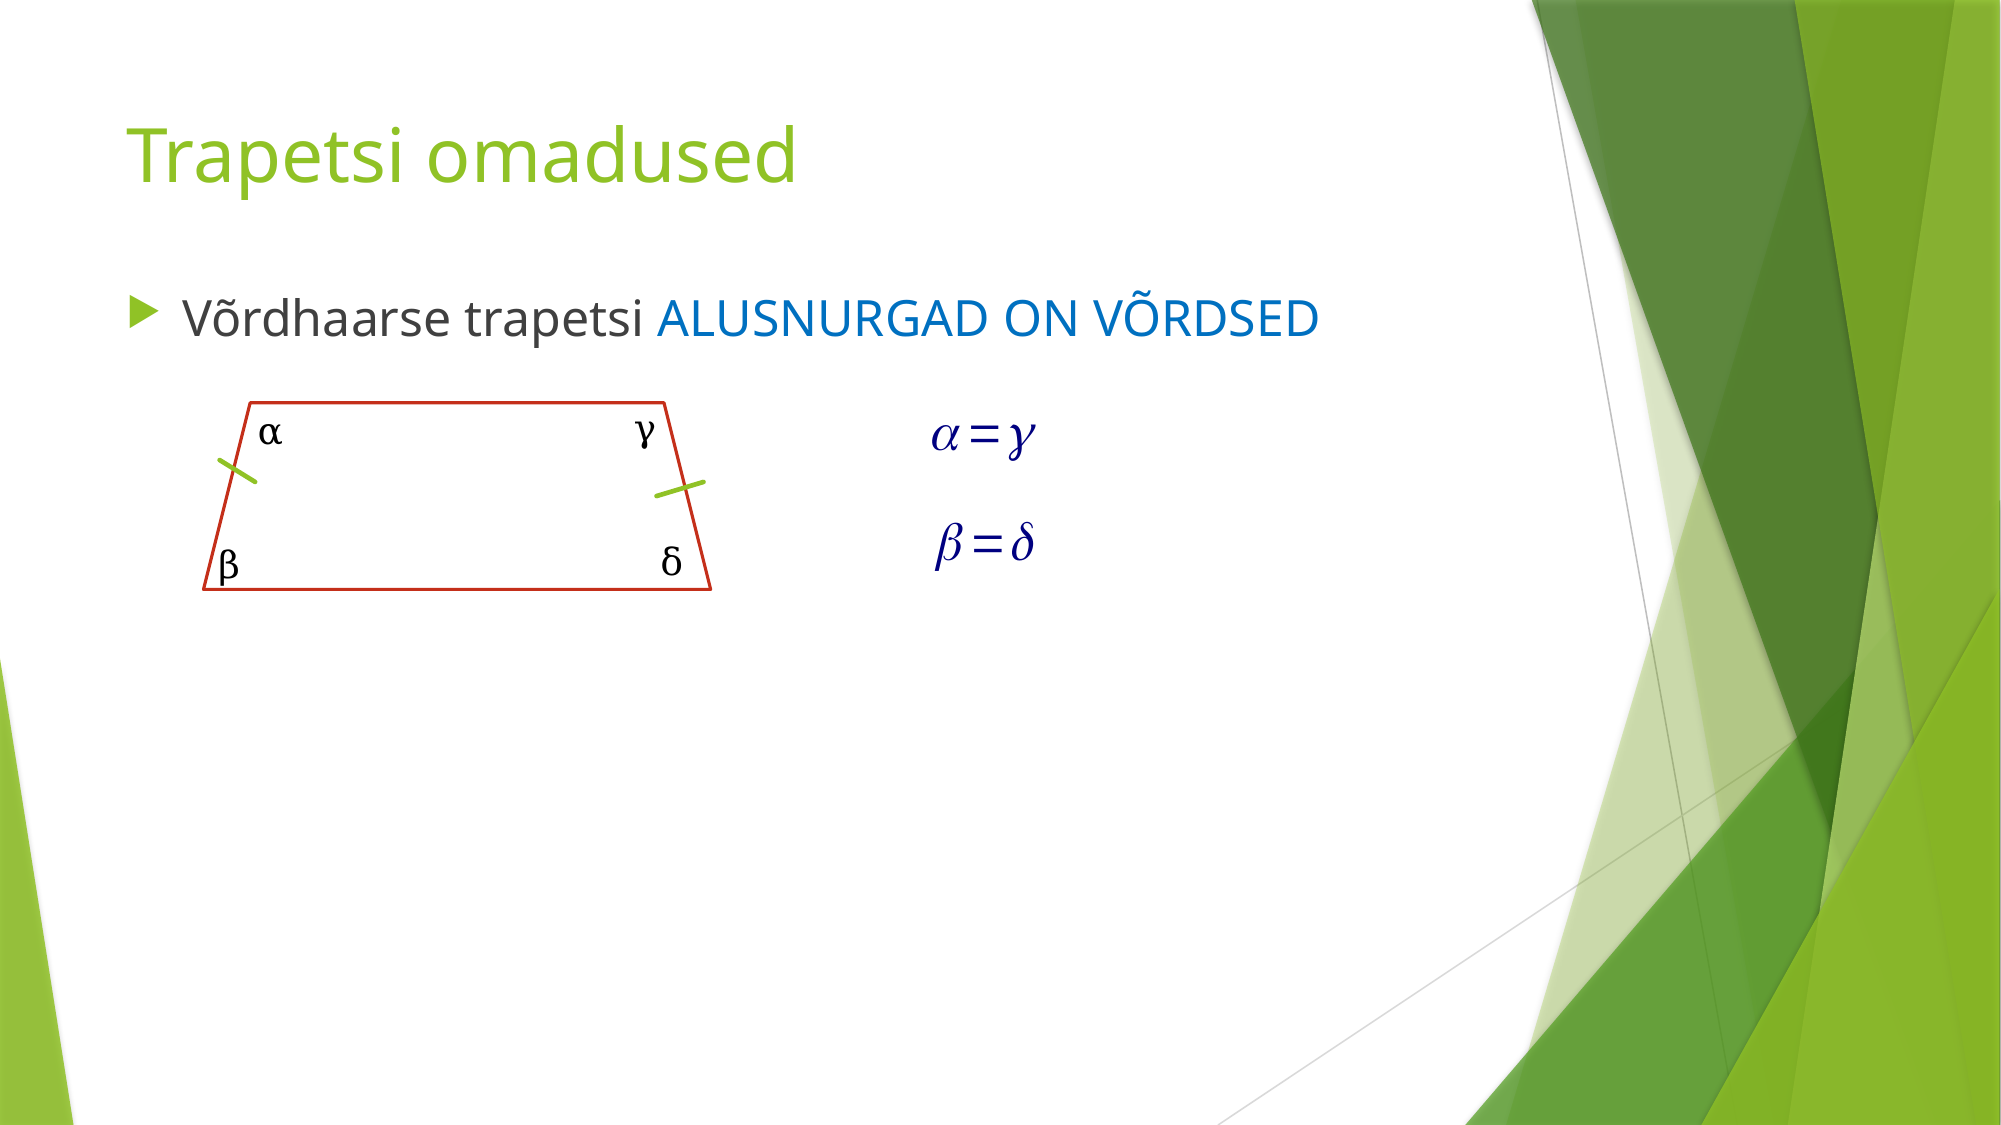

# Trapetsi omadused
Võrdhaarse trapetsi ALUSNURGAD ON VÕRDSED
γ
α
δ
β